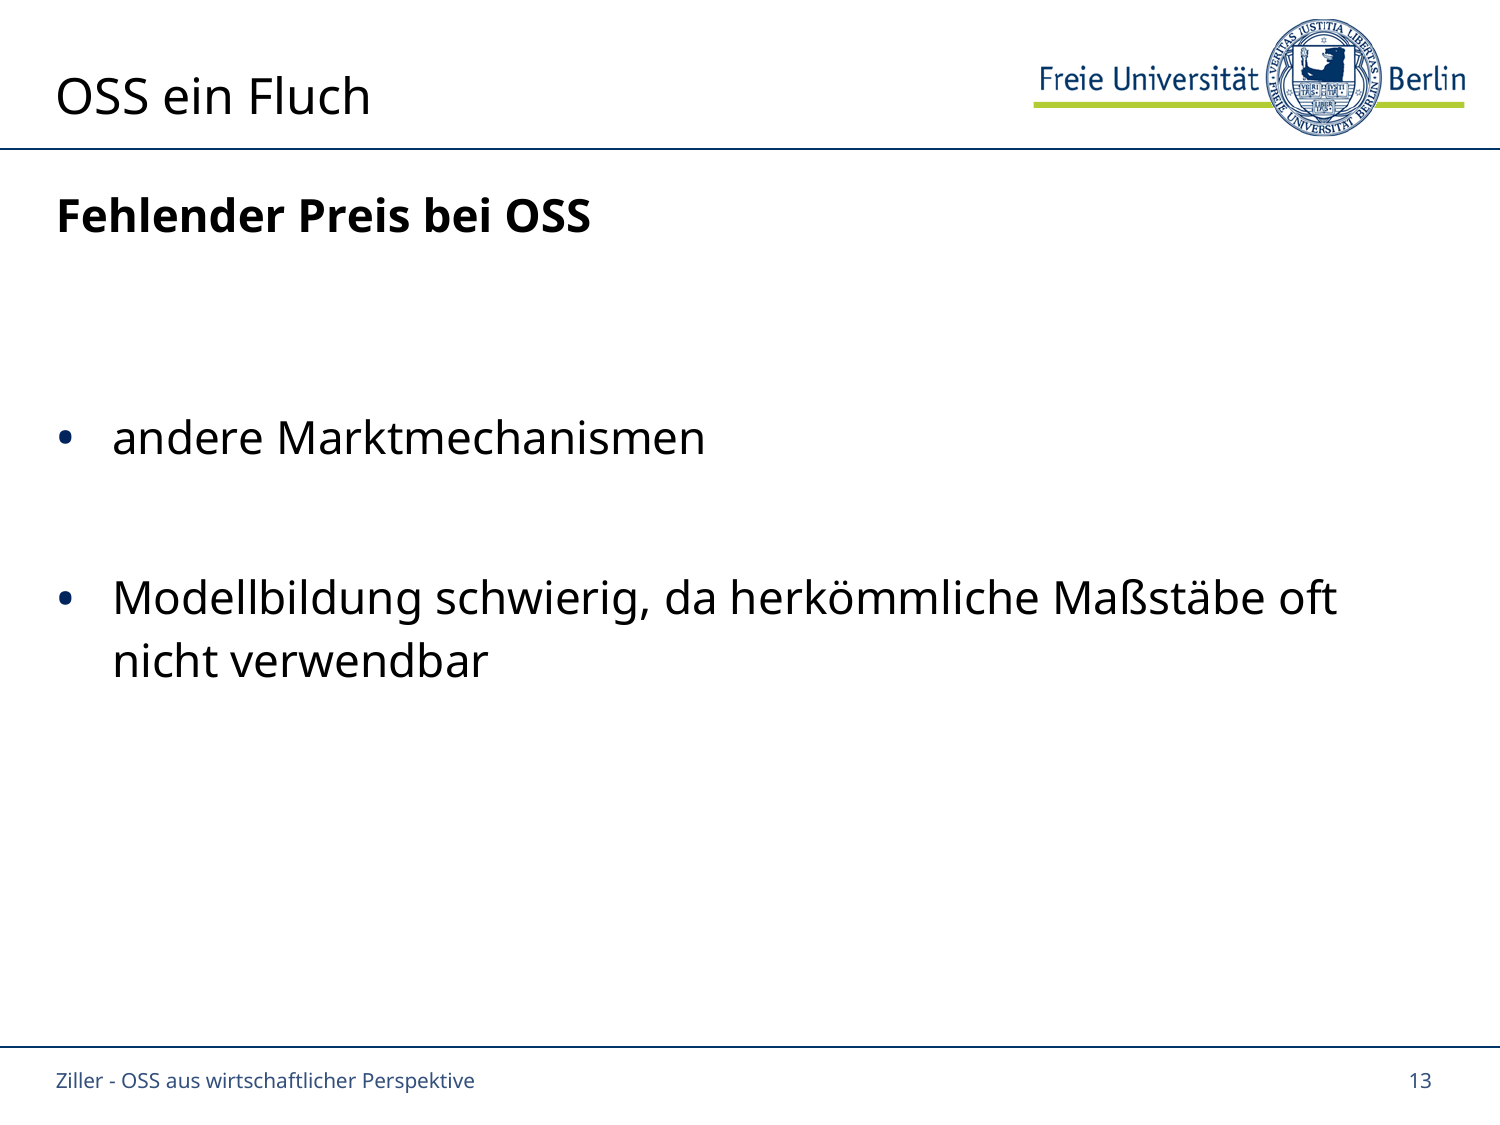

# OSS ein Fluch
Fehlender Preis bei OSS
andere Marktmechanismen
Modellbildung schwierig, da herkömmliche Maßstäbe oft nicht verwendbar
Ziller - OSS aus wirtschaftlicher Perspektive
13